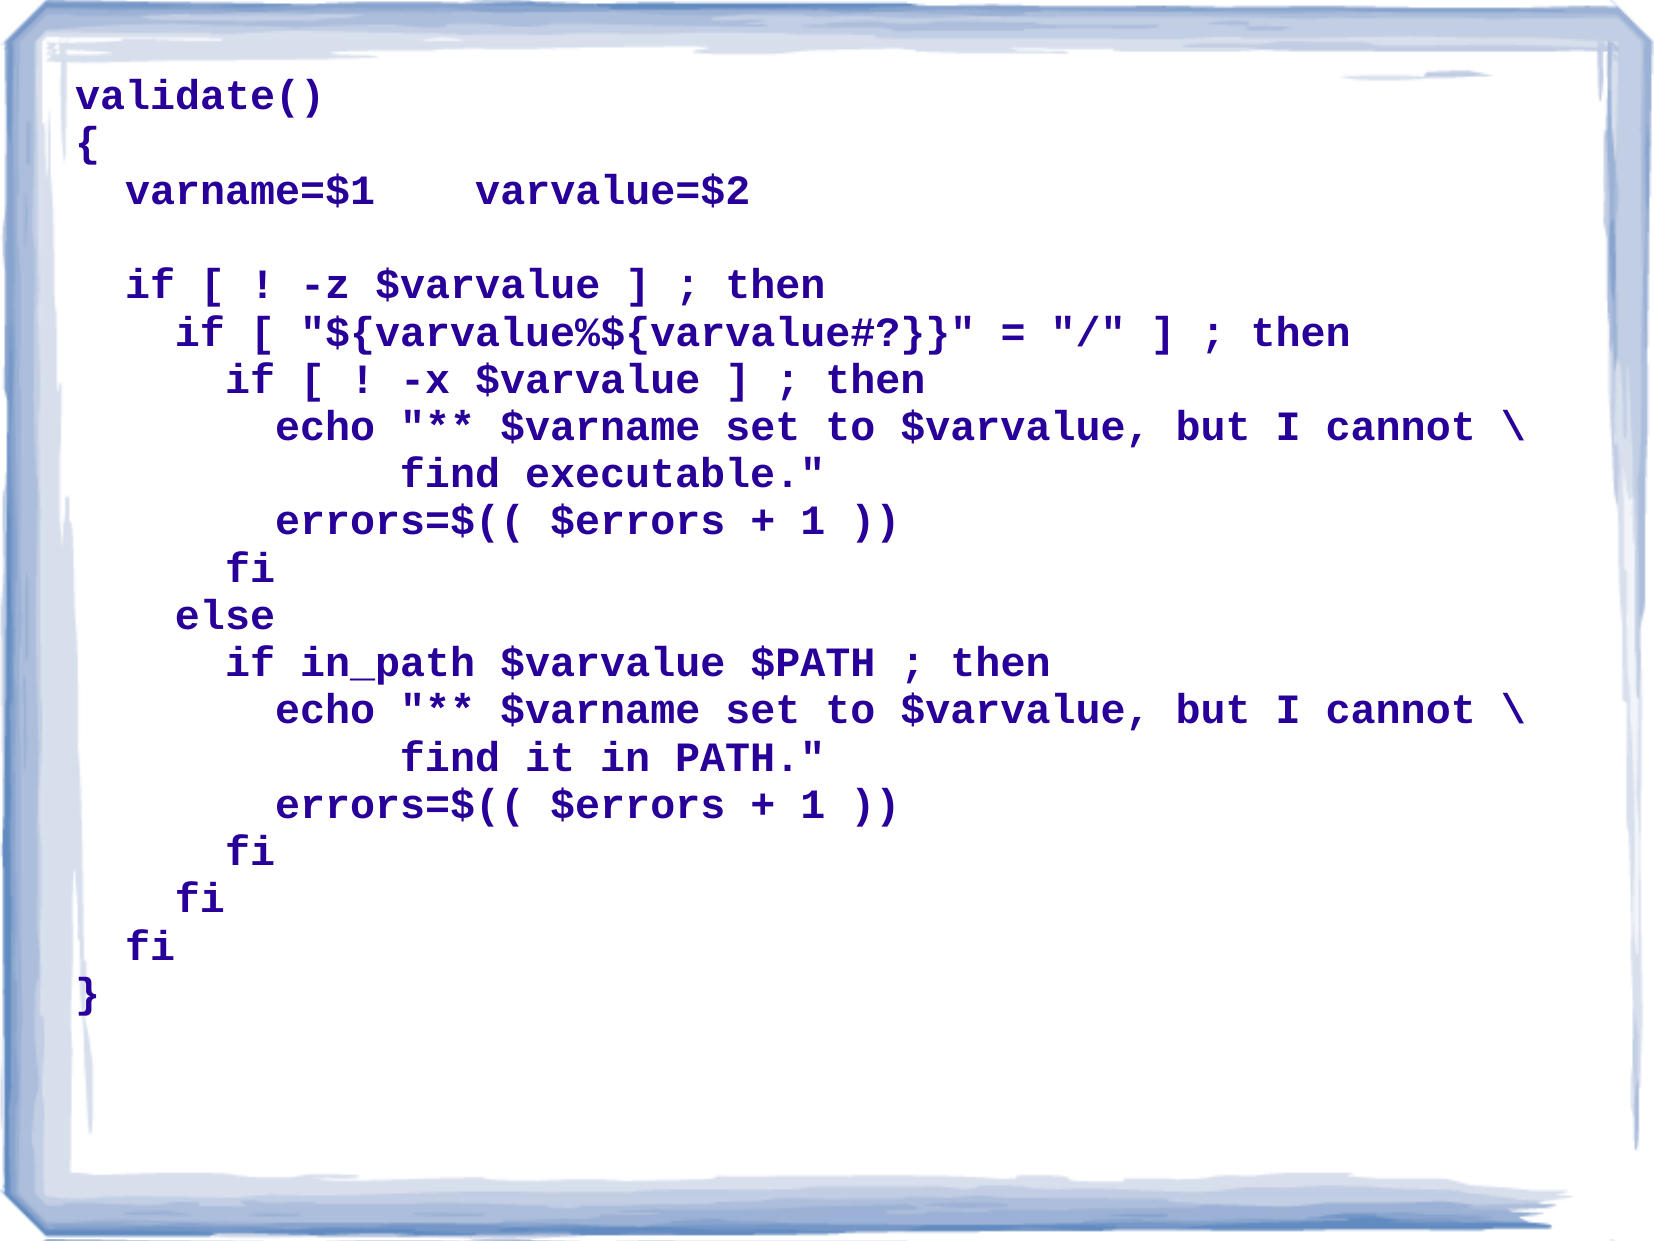

validate()
{
 varname=$1 varvalue=$2
 if [ ! -z $varvalue ] ; then
 if [ "${varvalue%${varvalue#?}}" = "/" ] ; then
 if [ ! -x $varvalue ] ; then
 echo "** $varname set to $varvalue, but I cannot \
 find executable."
 errors=$(( $errors + 1 ))
 fi
 else
 if in_path $varvalue $PATH ; then
 echo "** $varname set to $varvalue, but I cannot \
 find it in PATH."
 errors=$(( $errors + 1 ))
 fi
 fi
 fi
}